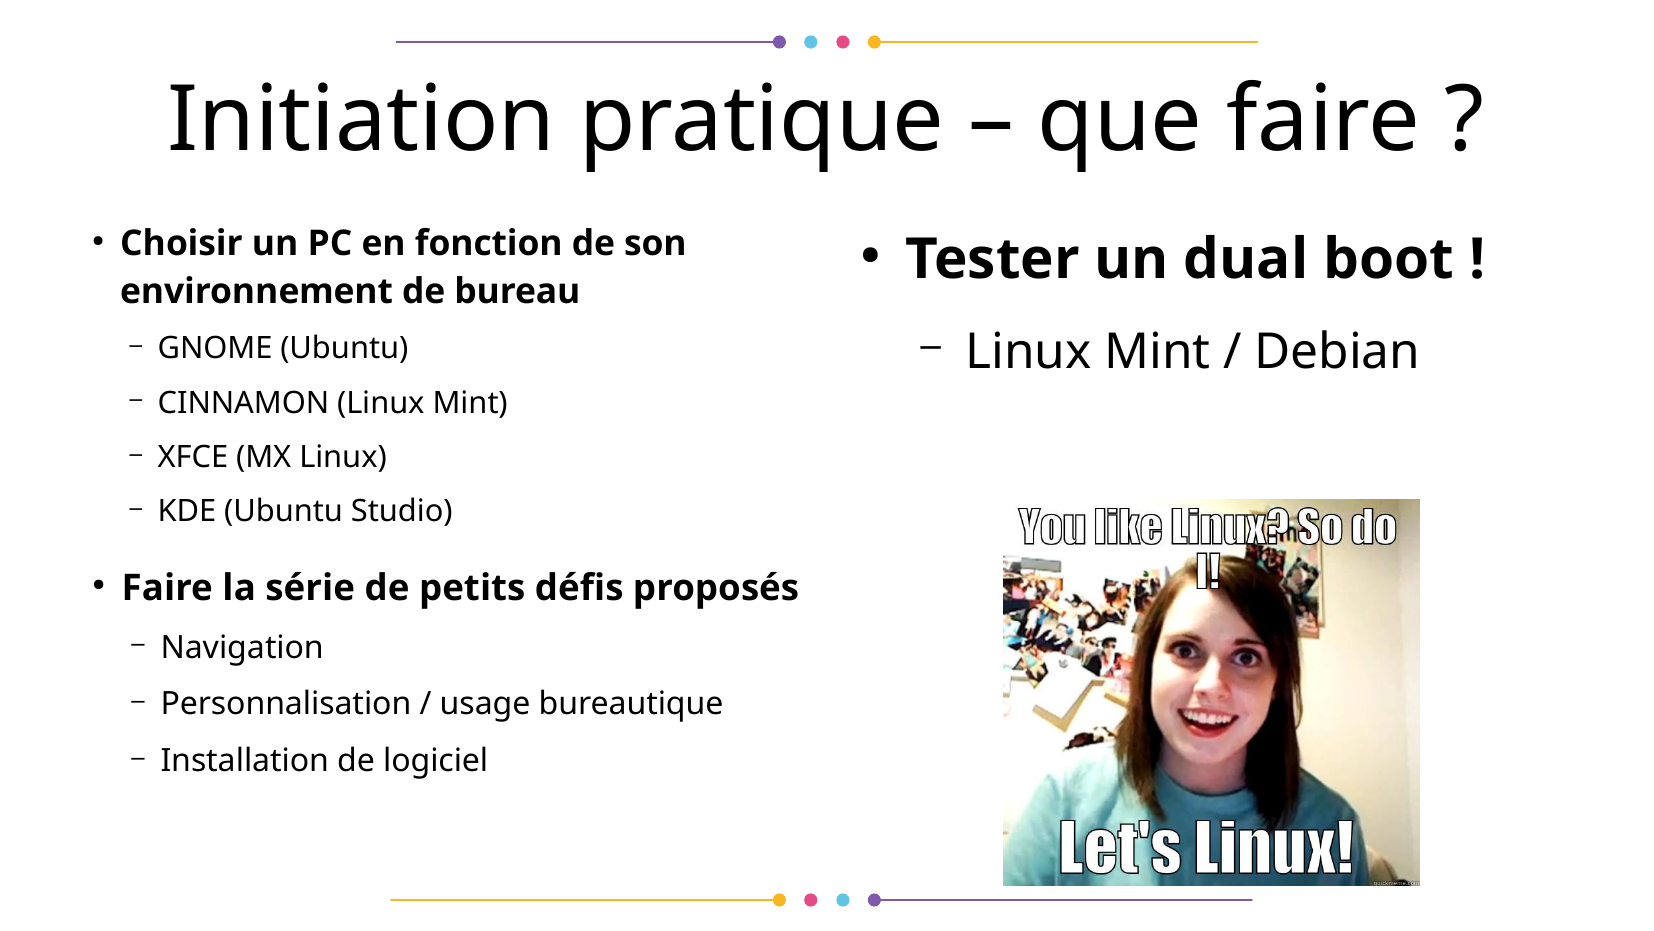

# Initiation pratique – que faire ?
Choisir un PC en fonction de son environnement de bureau
GNOME (Ubuntu)
CINNAMON (Linux Mint)
XFCE (MX Linux)
KDE (Ubuntu Studio)
Tester un dual boot !
Linux Mint / Debian
Faire la série de petits défis proposés
Navigation
Personnalisation / usage bureautique
Installation de logiciel